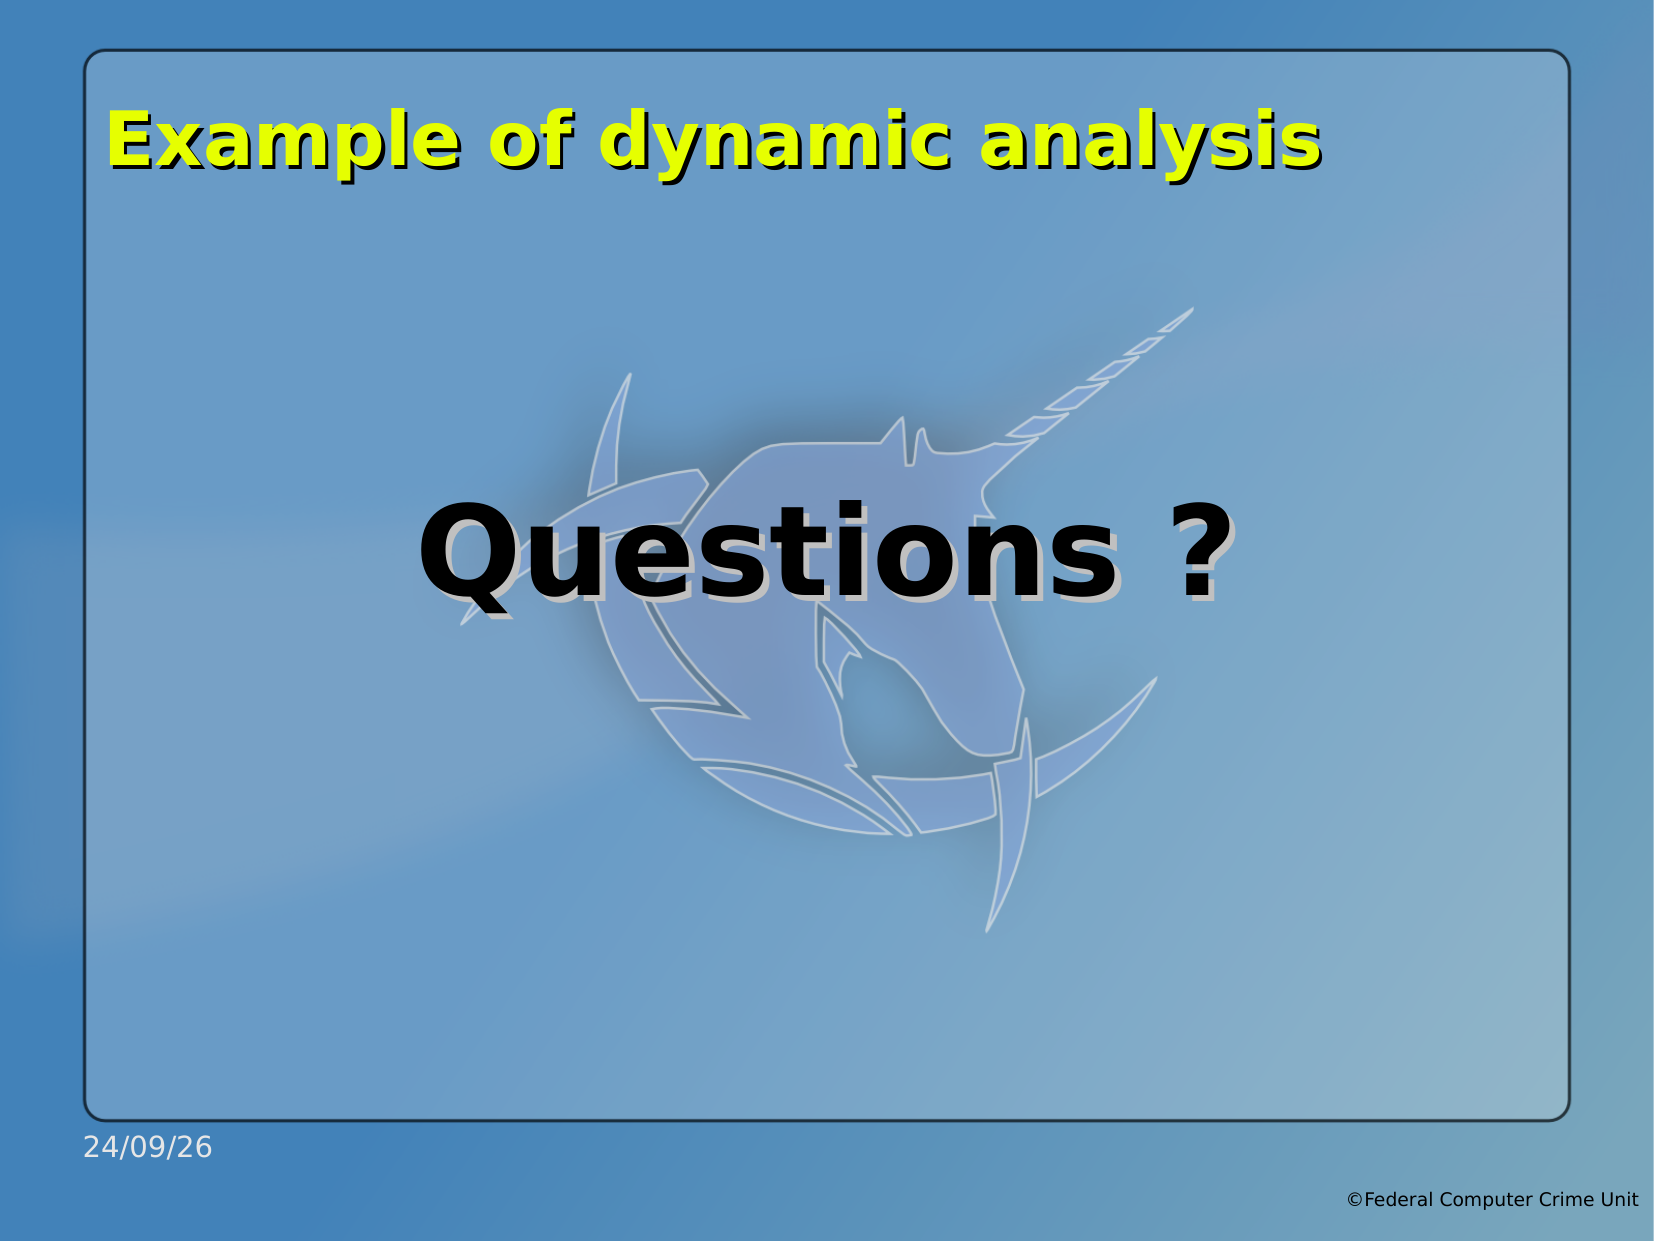

Example of dynamic analysis
Questions ?
©Federal Computer Crime Unit